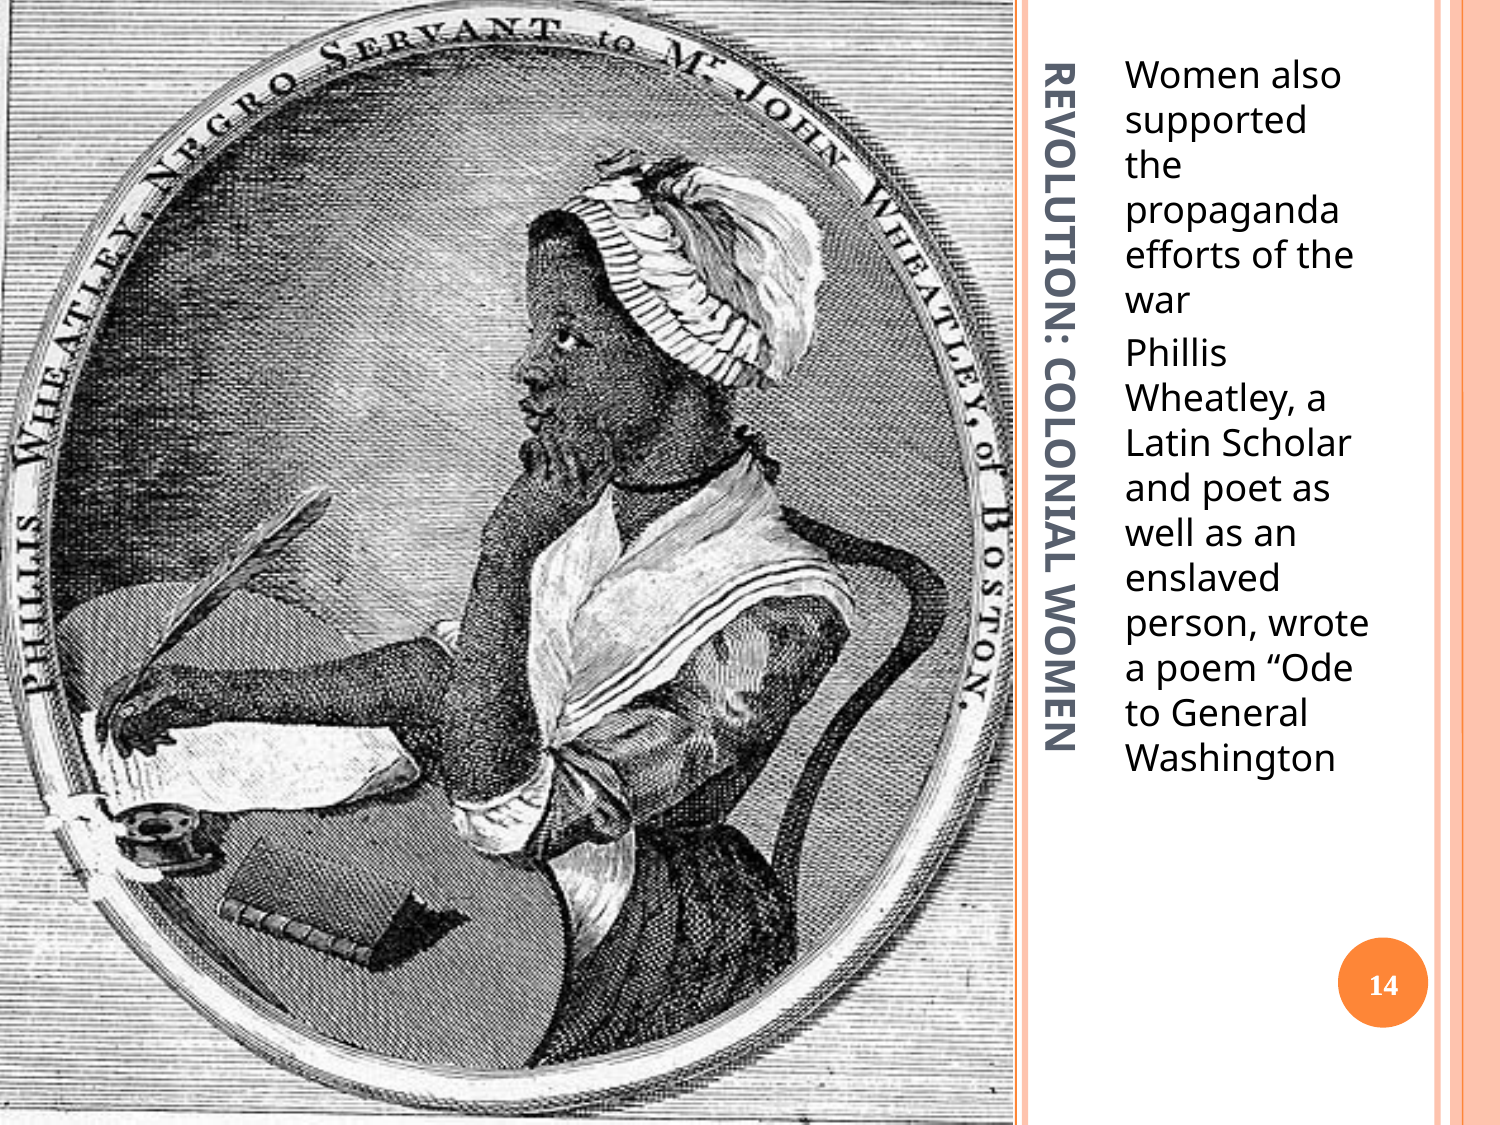

Women also supported the propaganda efforts of the war
Phillis Wheatley, a Latin Scholar and poet as well as an enslaved person, wrote a poem “Ode to General Washington
# Revolution: Colonial Women